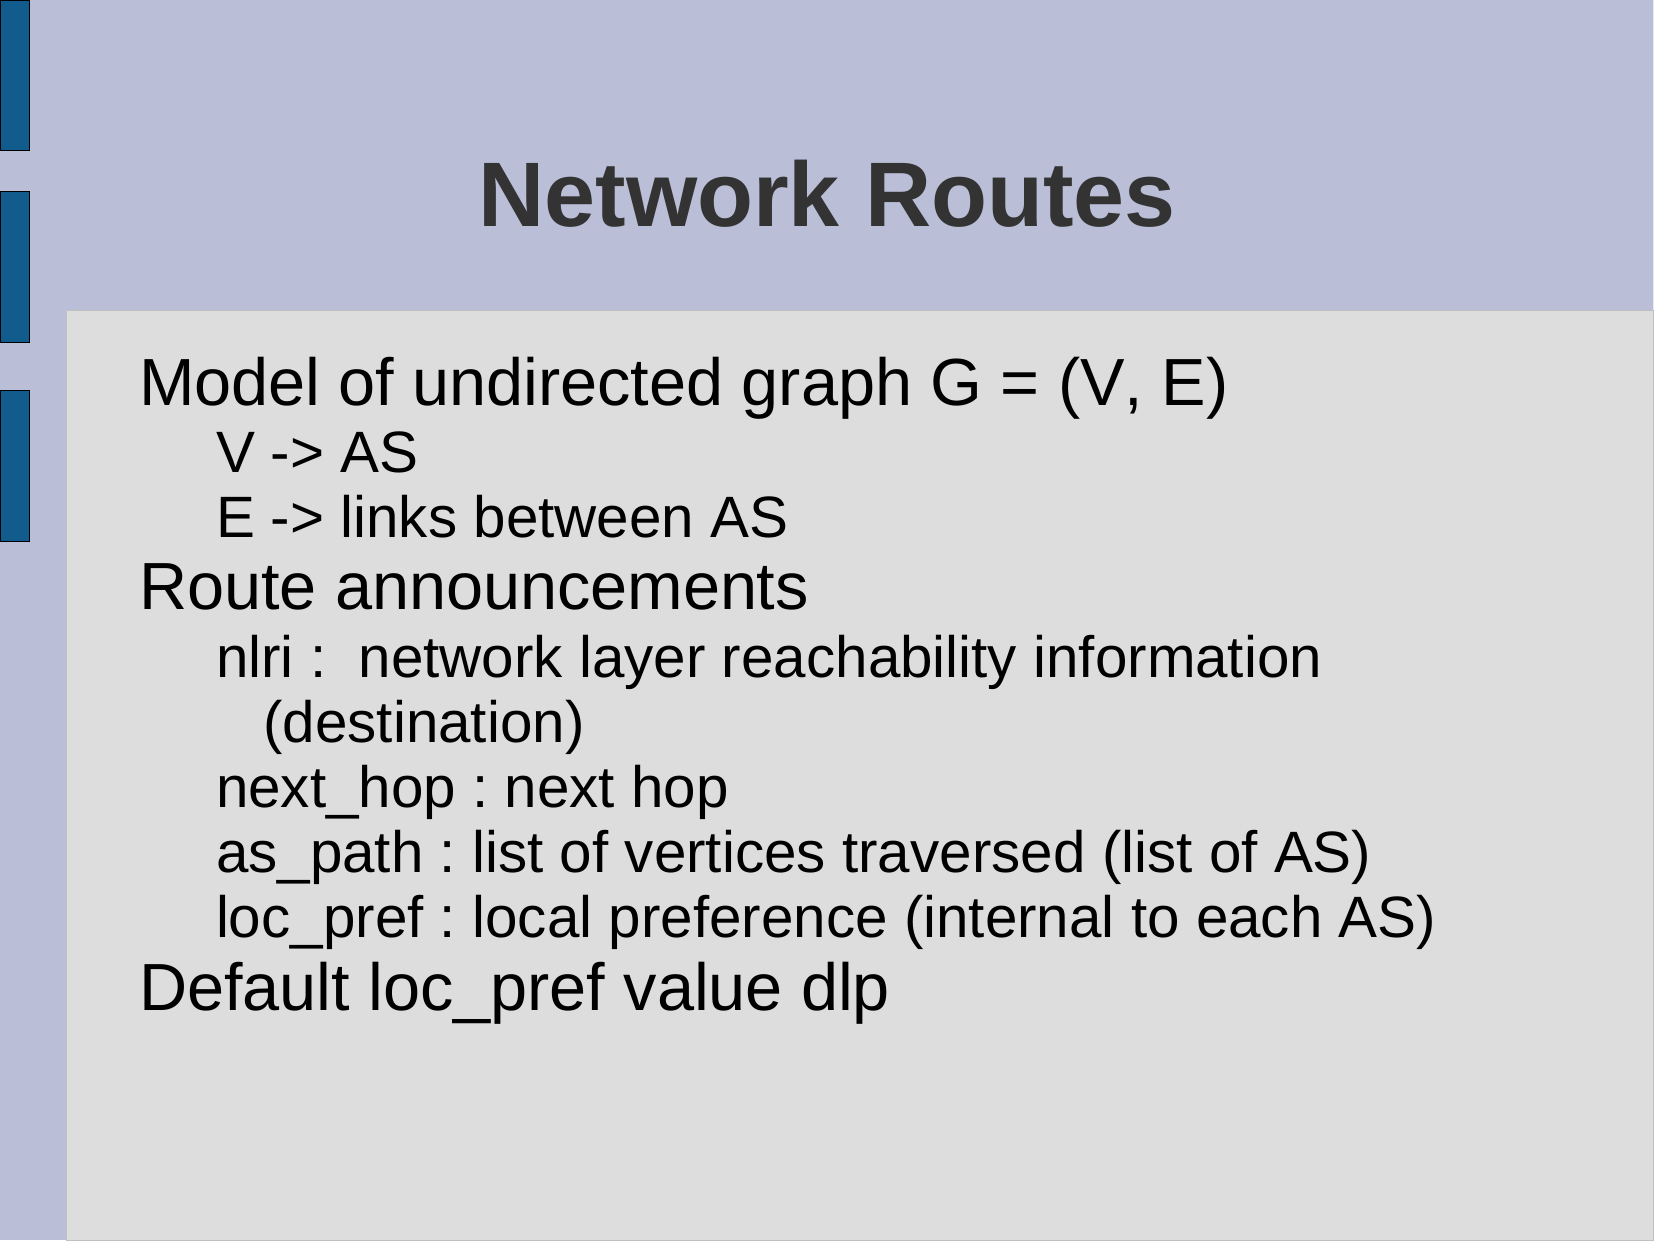

# Network Routes
Model of undirected graph G = (V, E)
V -> AS
E -> links between AS
Route announcements
nlri : network layer reachability information (destination)
next_hop : next hop
as_path : list of vertices traversed (list of AS)
loc_pref : local preference (internal to each AS)
Default loc_pref value dlp